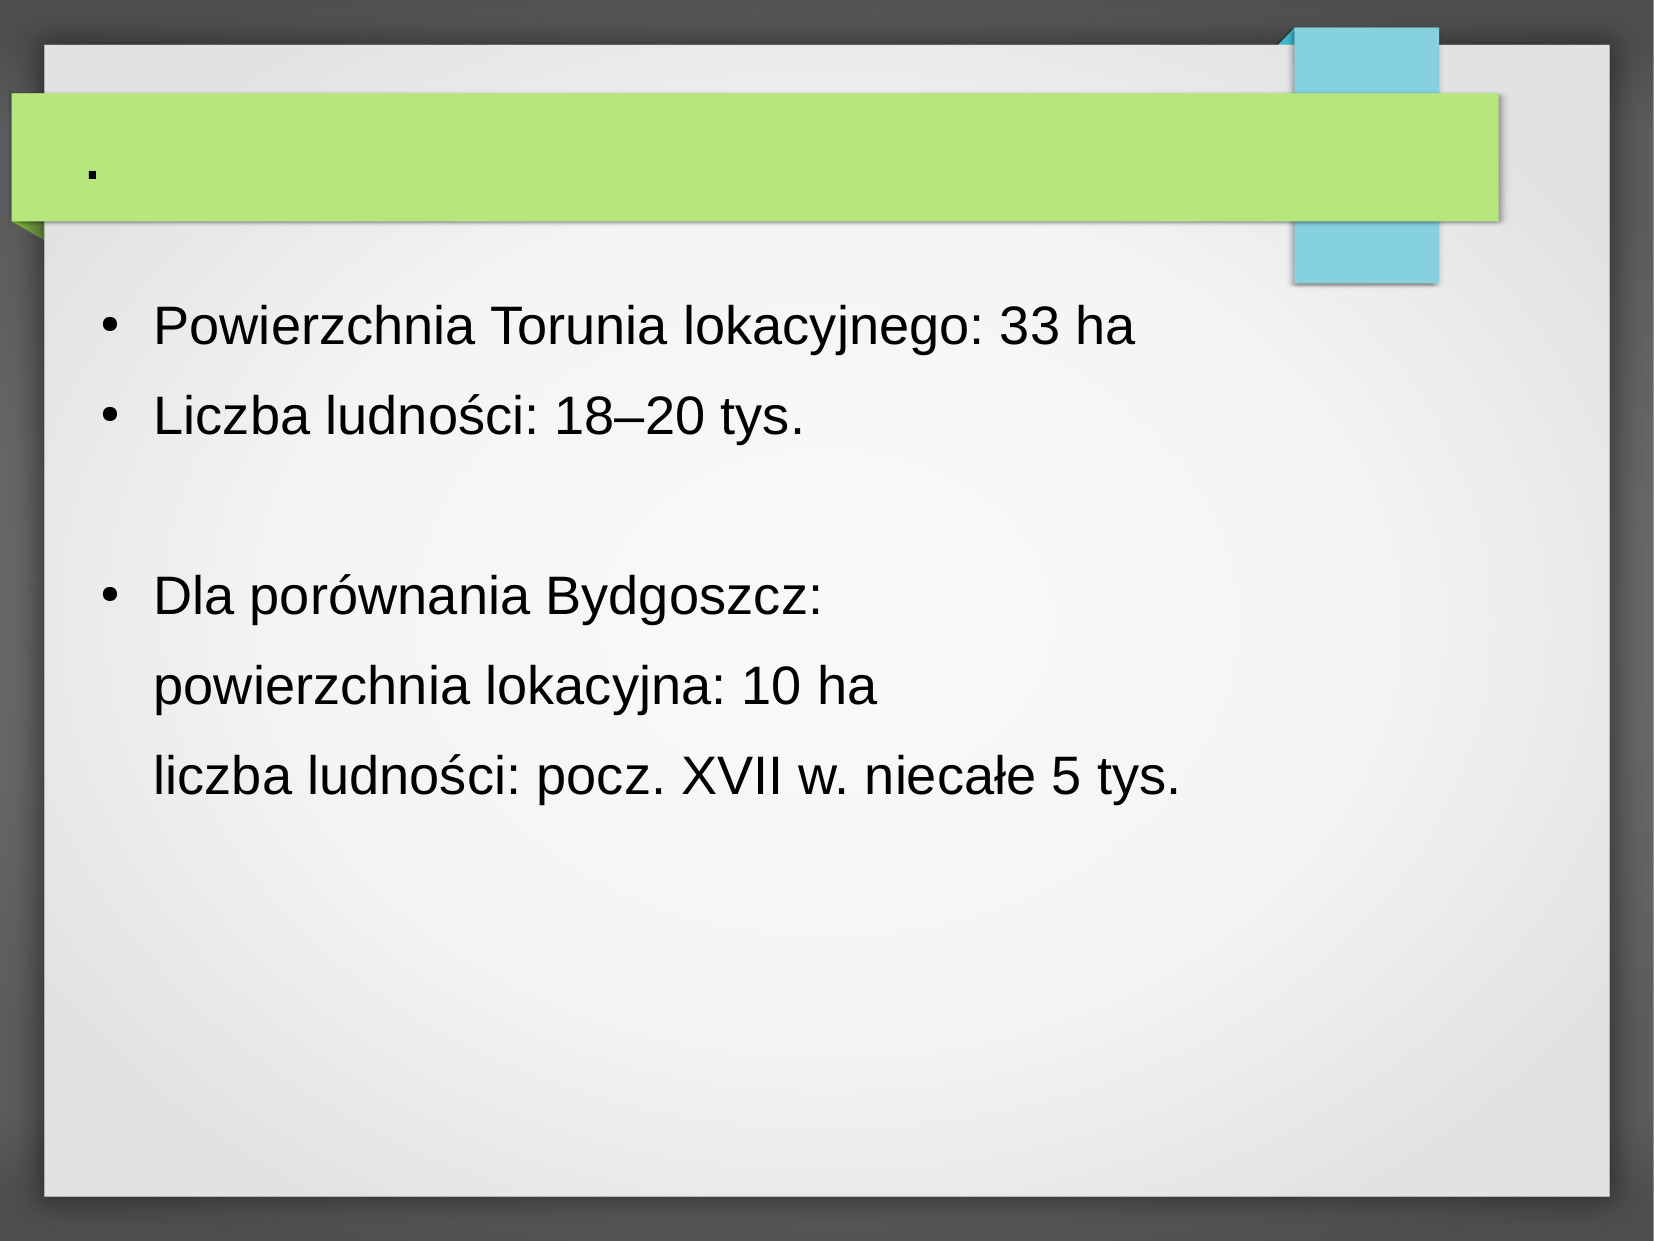

# .
Powierzchnia Torunia lokacyjnego: 33 ha
Liczba ludności: 18–20 tys.
Dla porównania Bydgoszcz:
powierzchnia lokacyjna: 10 ha
liczba ludności: pocz. XVII w. niecałe 5 tys.